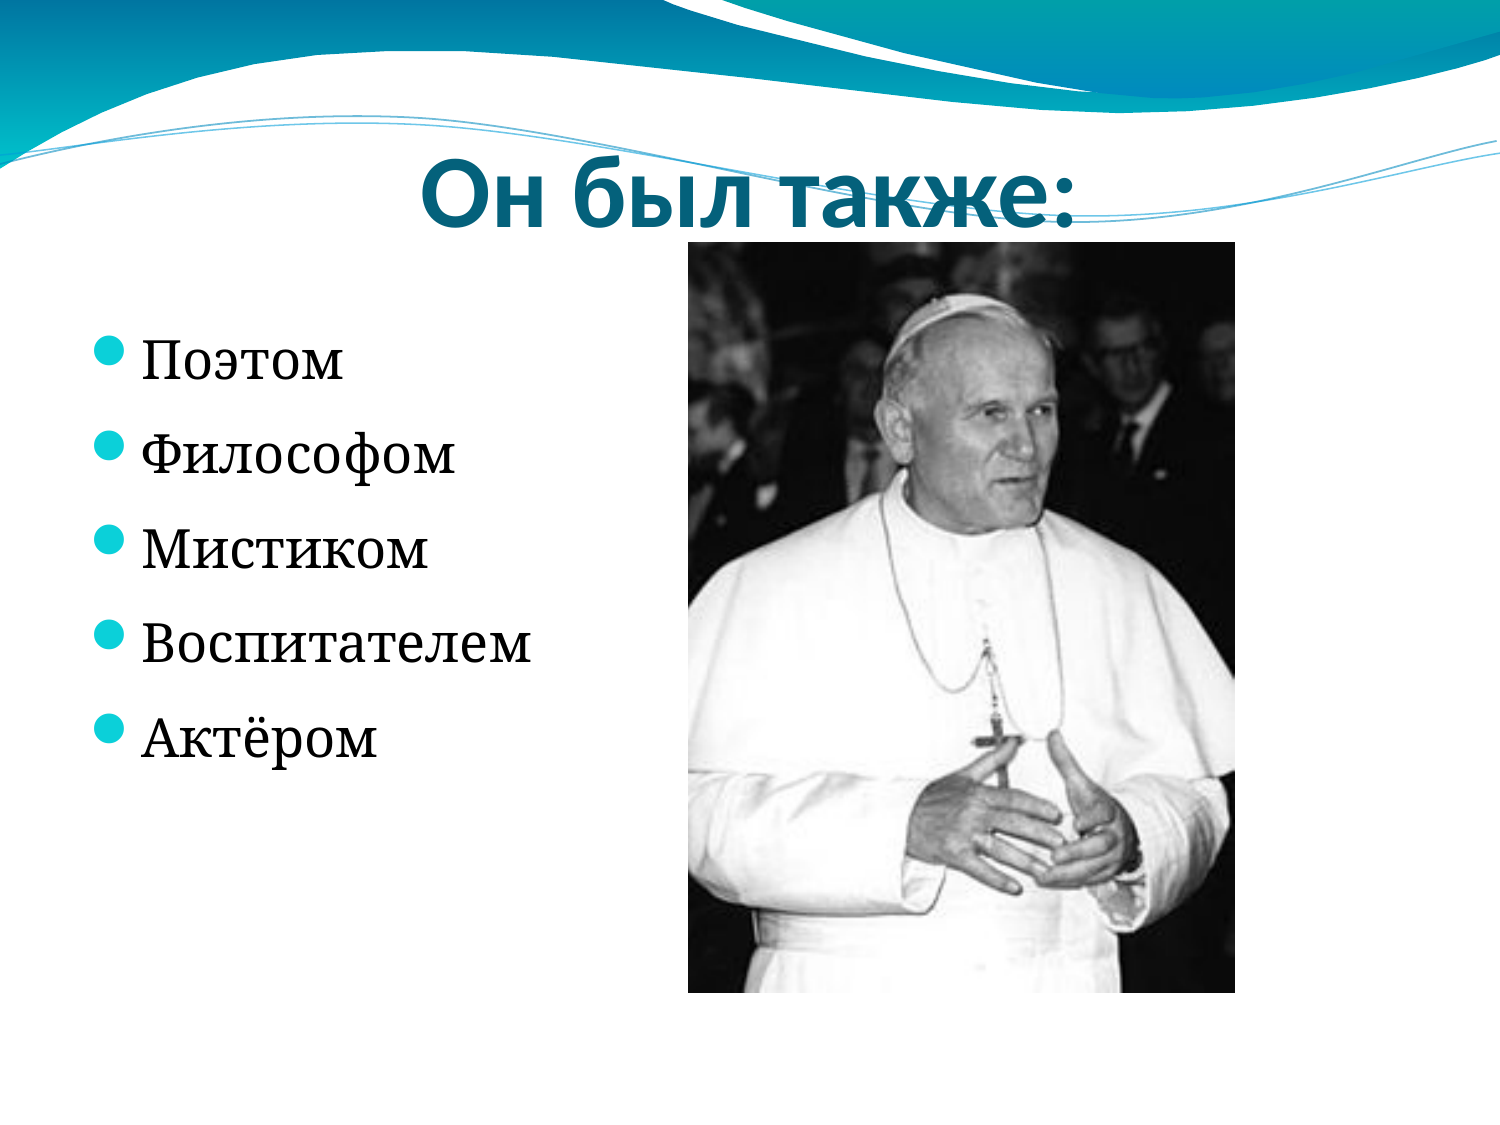

# Oн был также:
Поэтом
Философом
Мистиком
Воспитателем
Актёром